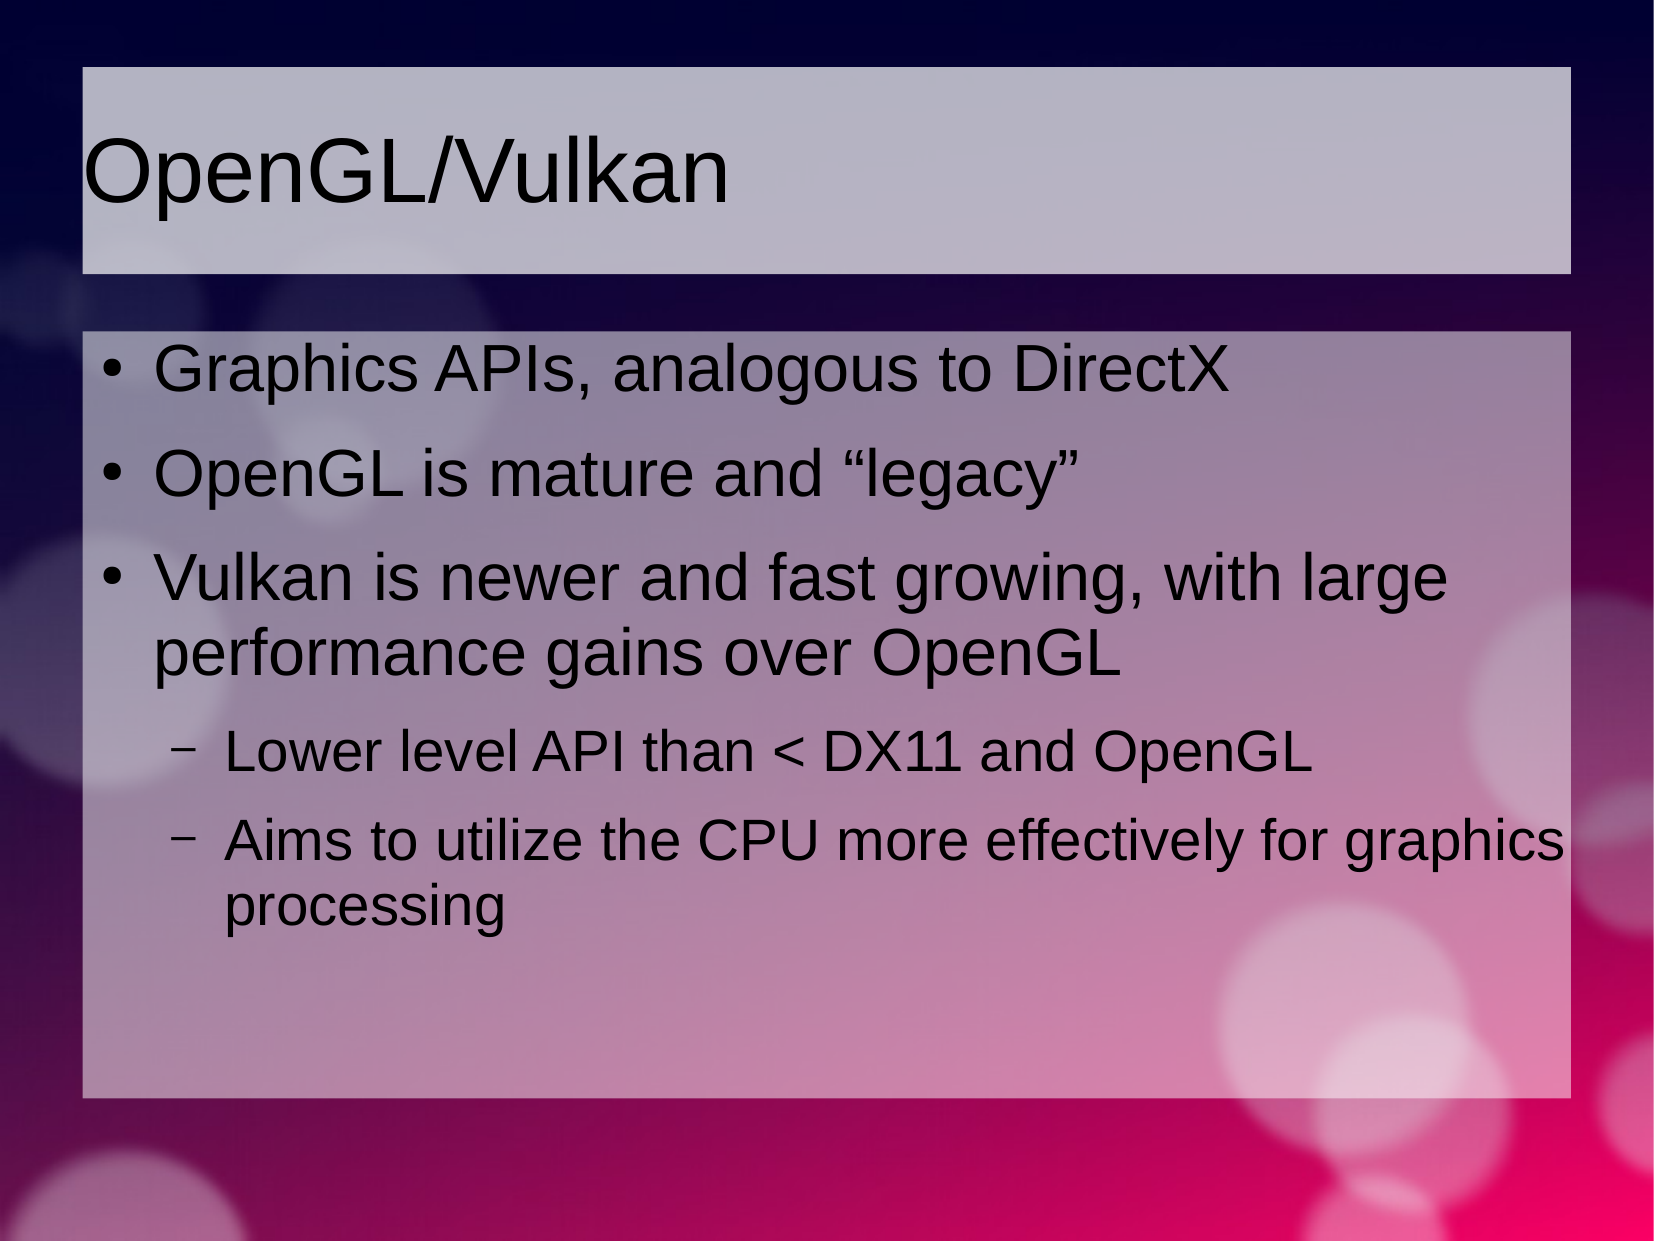

# OpenGL/Vulkan
Graphics APIs, analogous to DirectX
OpenGL is mature and “legacy”
Vulkan is newer and fast growing, with large performance gains over OpenGL
Lower level API than < DX11 and OpenGL
Aims to utilize the CPU more effectively for graphics processing